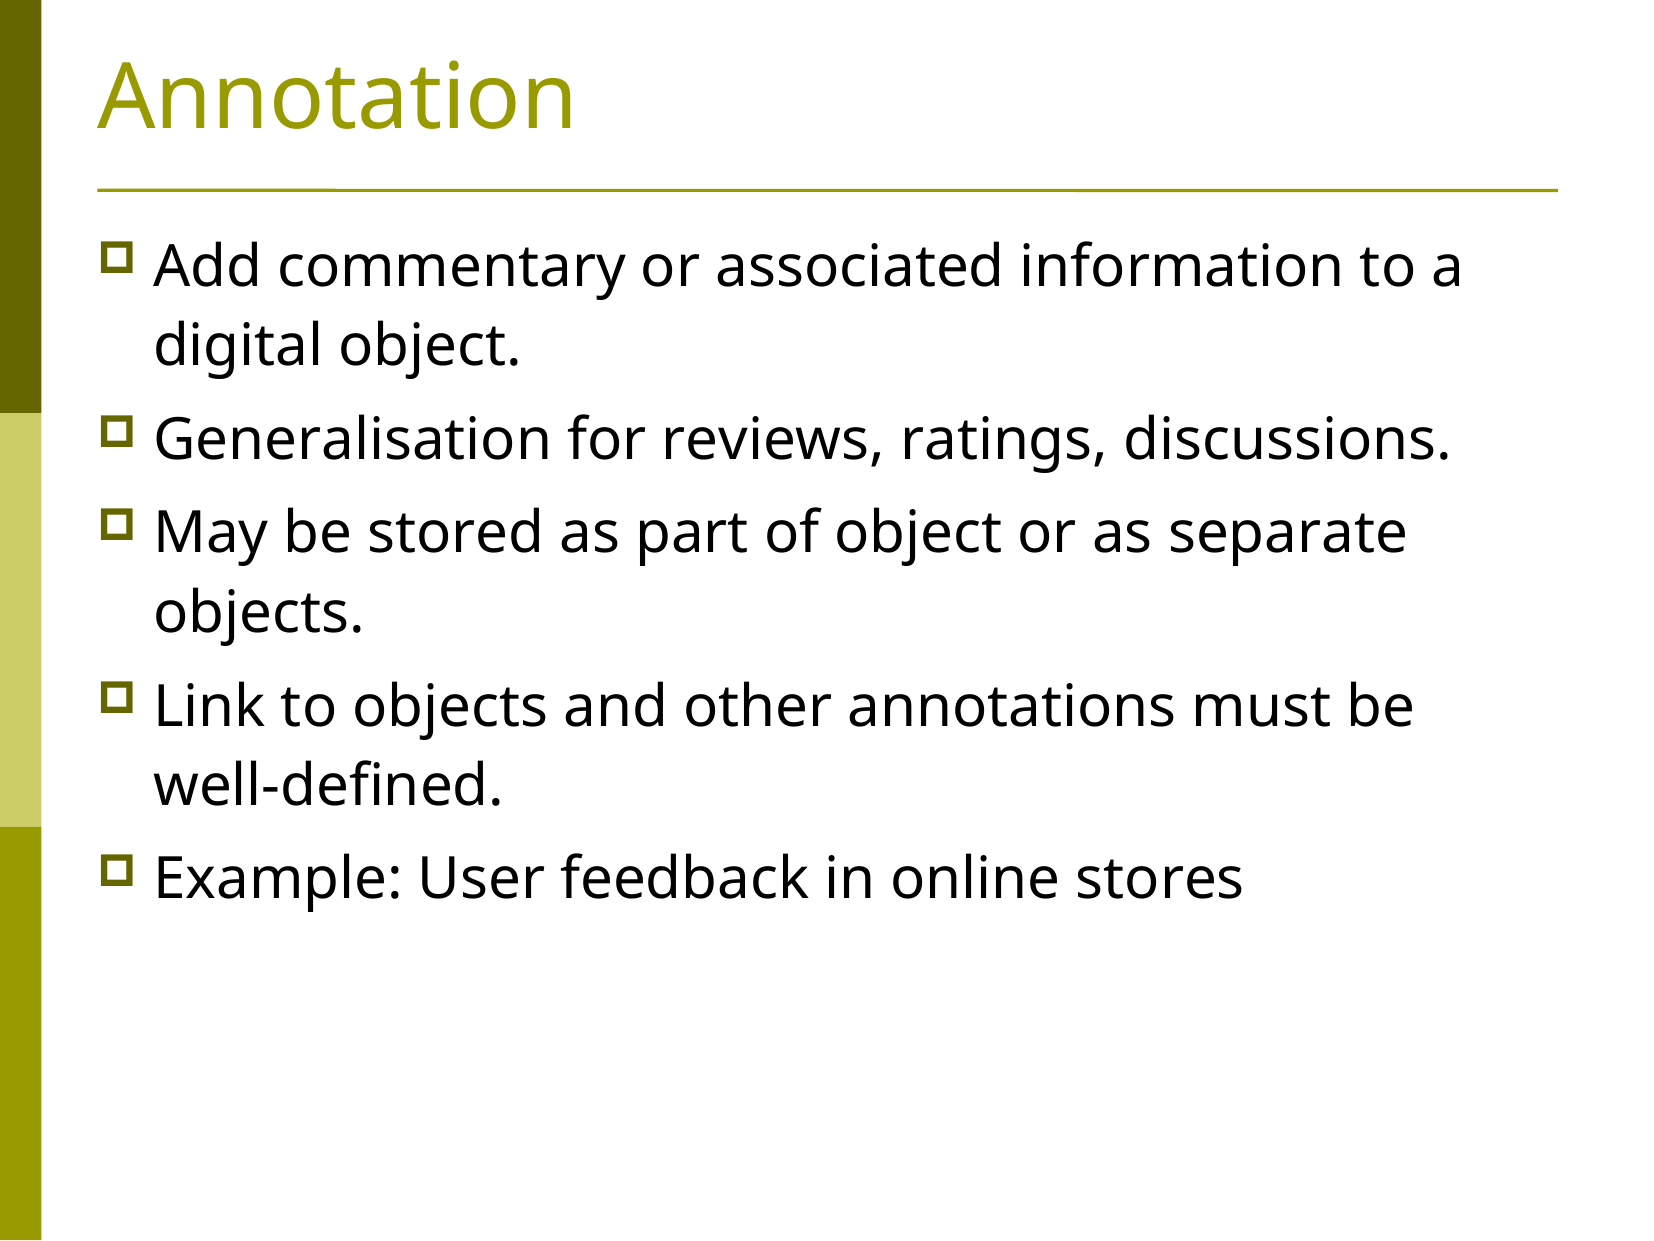

# Annotation
Add commentary or associated information to a digital object.
Generalisation for reviews, ratings, discussions.
May be stored as part of object or as separate objects.
Link to objects and other annotations must be well-defined.
Example: User feedback in online stores